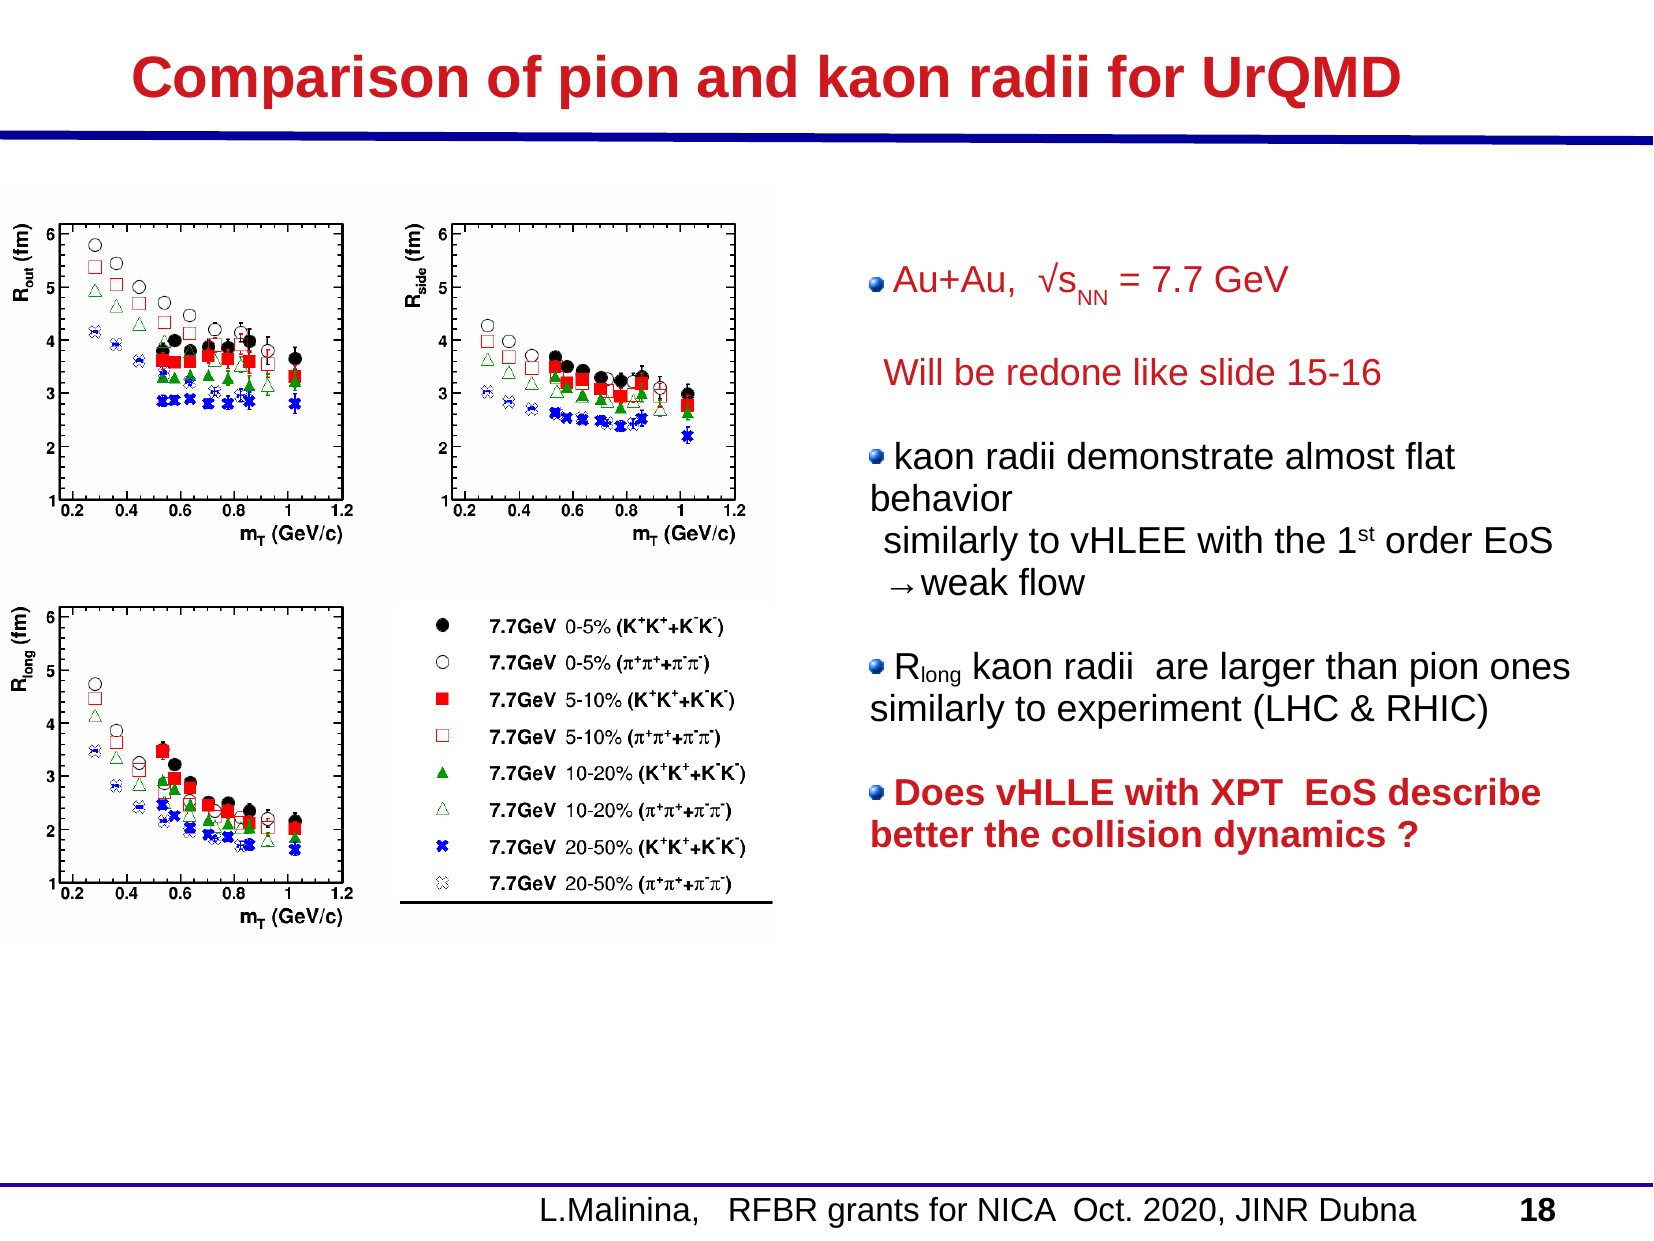

Comparison of pion and kaon radii for UrQMD
 Au+Au, √sNN = 7.7 GeV
Will be redone like slide 15-16
 kaon radii demonstrate almost flat behavior
similarly to vHLEE with the 1st order EoS
→weak flow
 Rlong kaon radii are larger than pion ones similarly to experiment (LHC & RHIC)
 Does vHLLE with XPT EoS describe better the collision dynamics ?
 L.Malinina, RFBR grants for NICA Oct. 2020, JINR Dubna